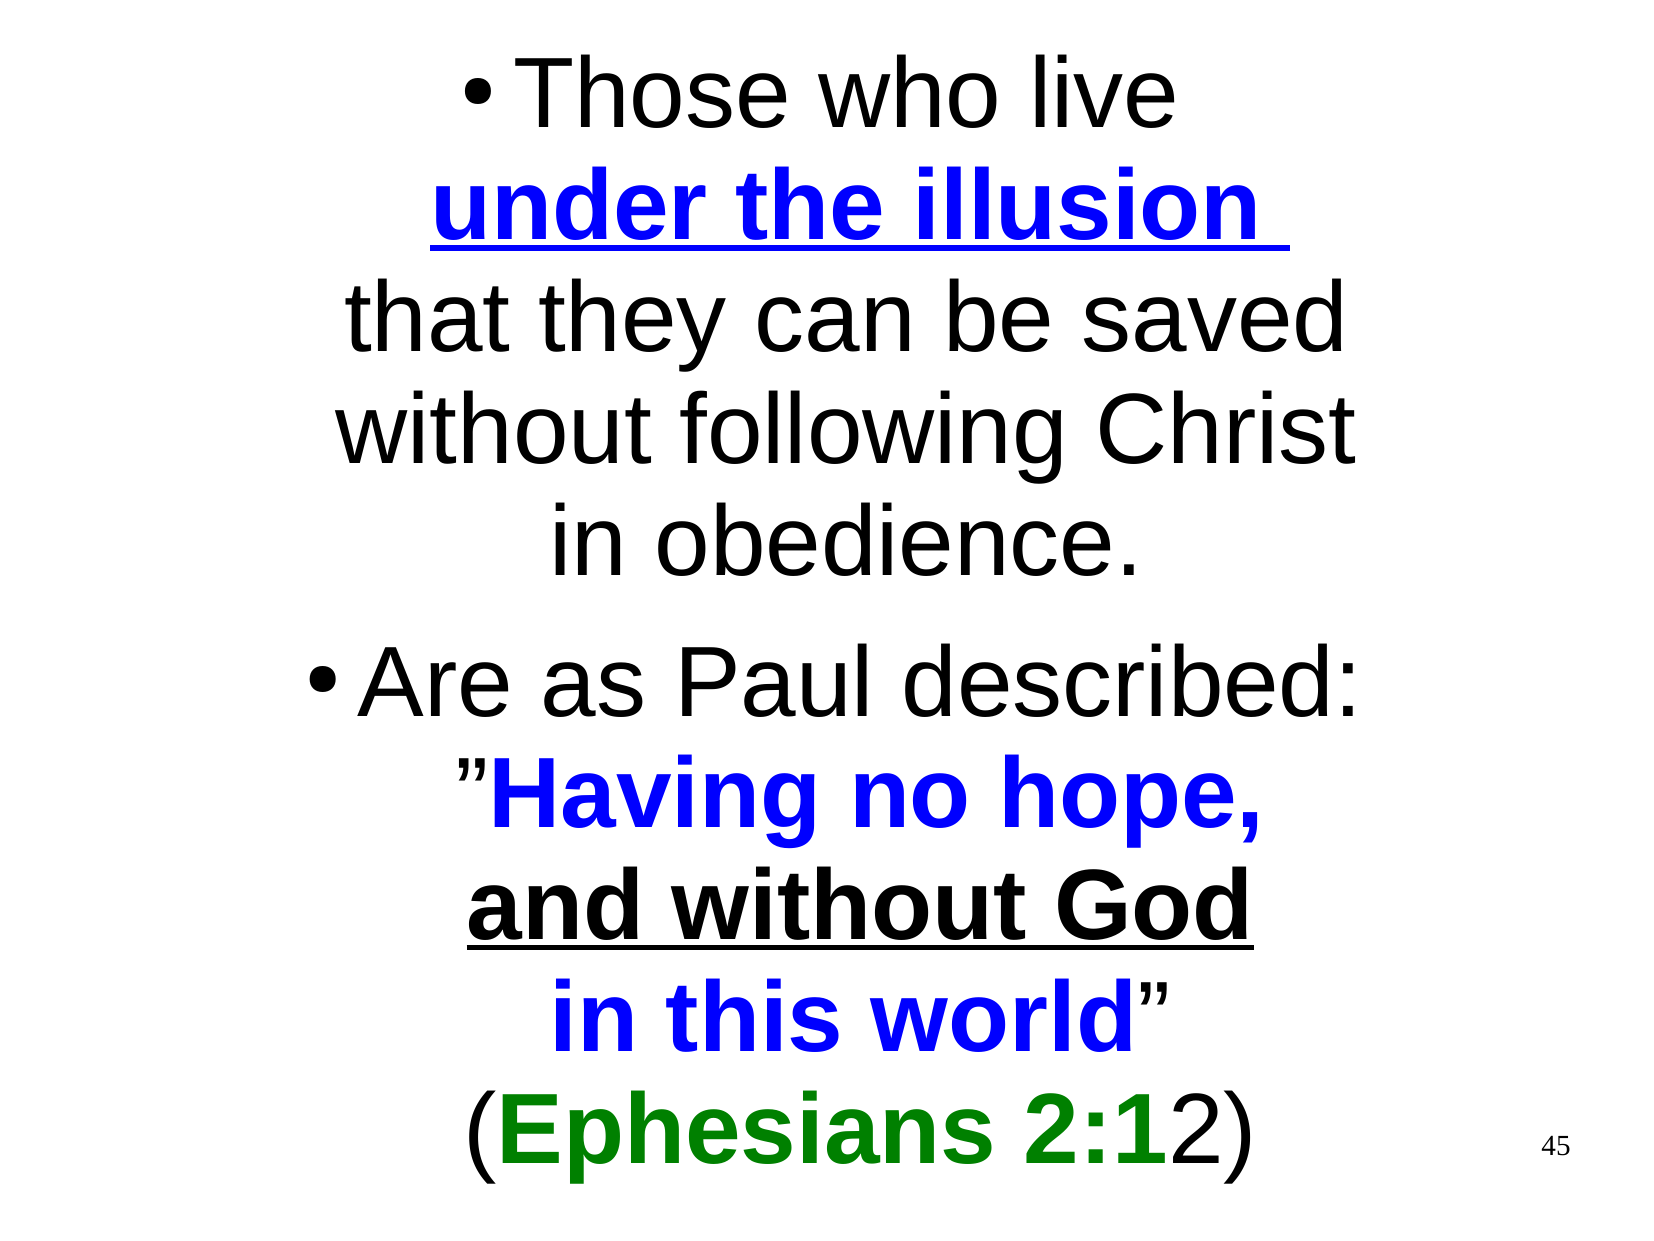

# Those who live under the illusion that they can be saved without following Christ in obedience.
Are as Paul described:
”Having no hope,
and without God
in this world”
(Ephesians 2:12)
45